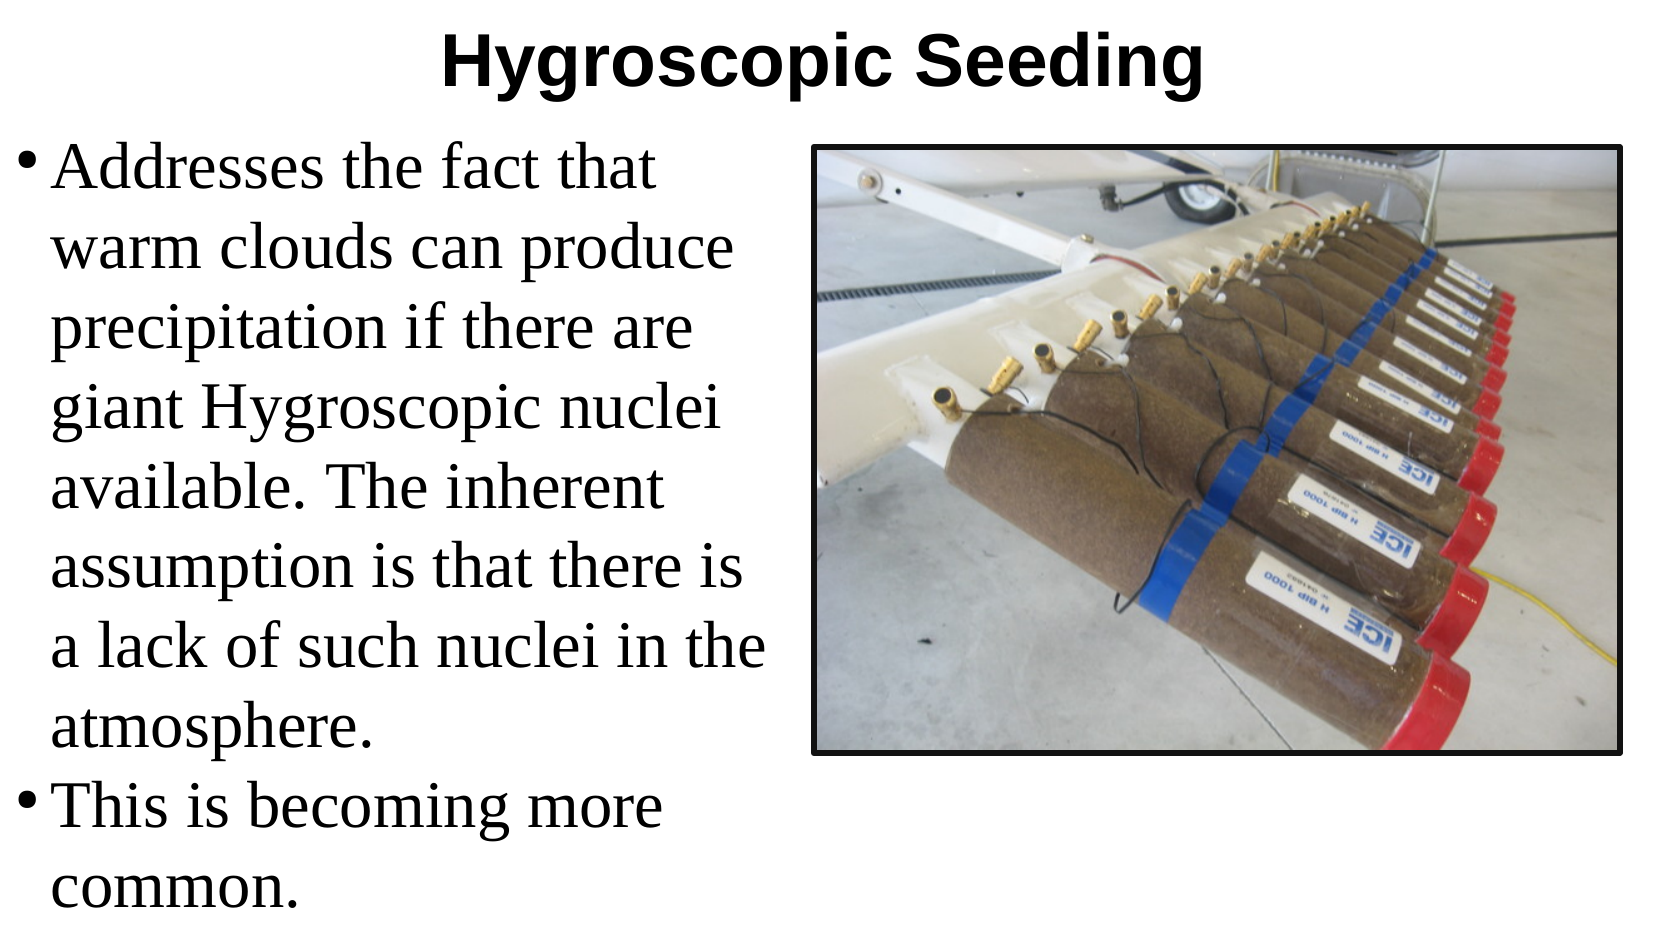

# Hygroscopic Seeding
Addresses the fact that warm clouds can produce precipitation if there are giant Hygroscopic nuclei available. The inherent assumption is that there is a lack of such nuclei in the atmosphere.
This is becoming more common.